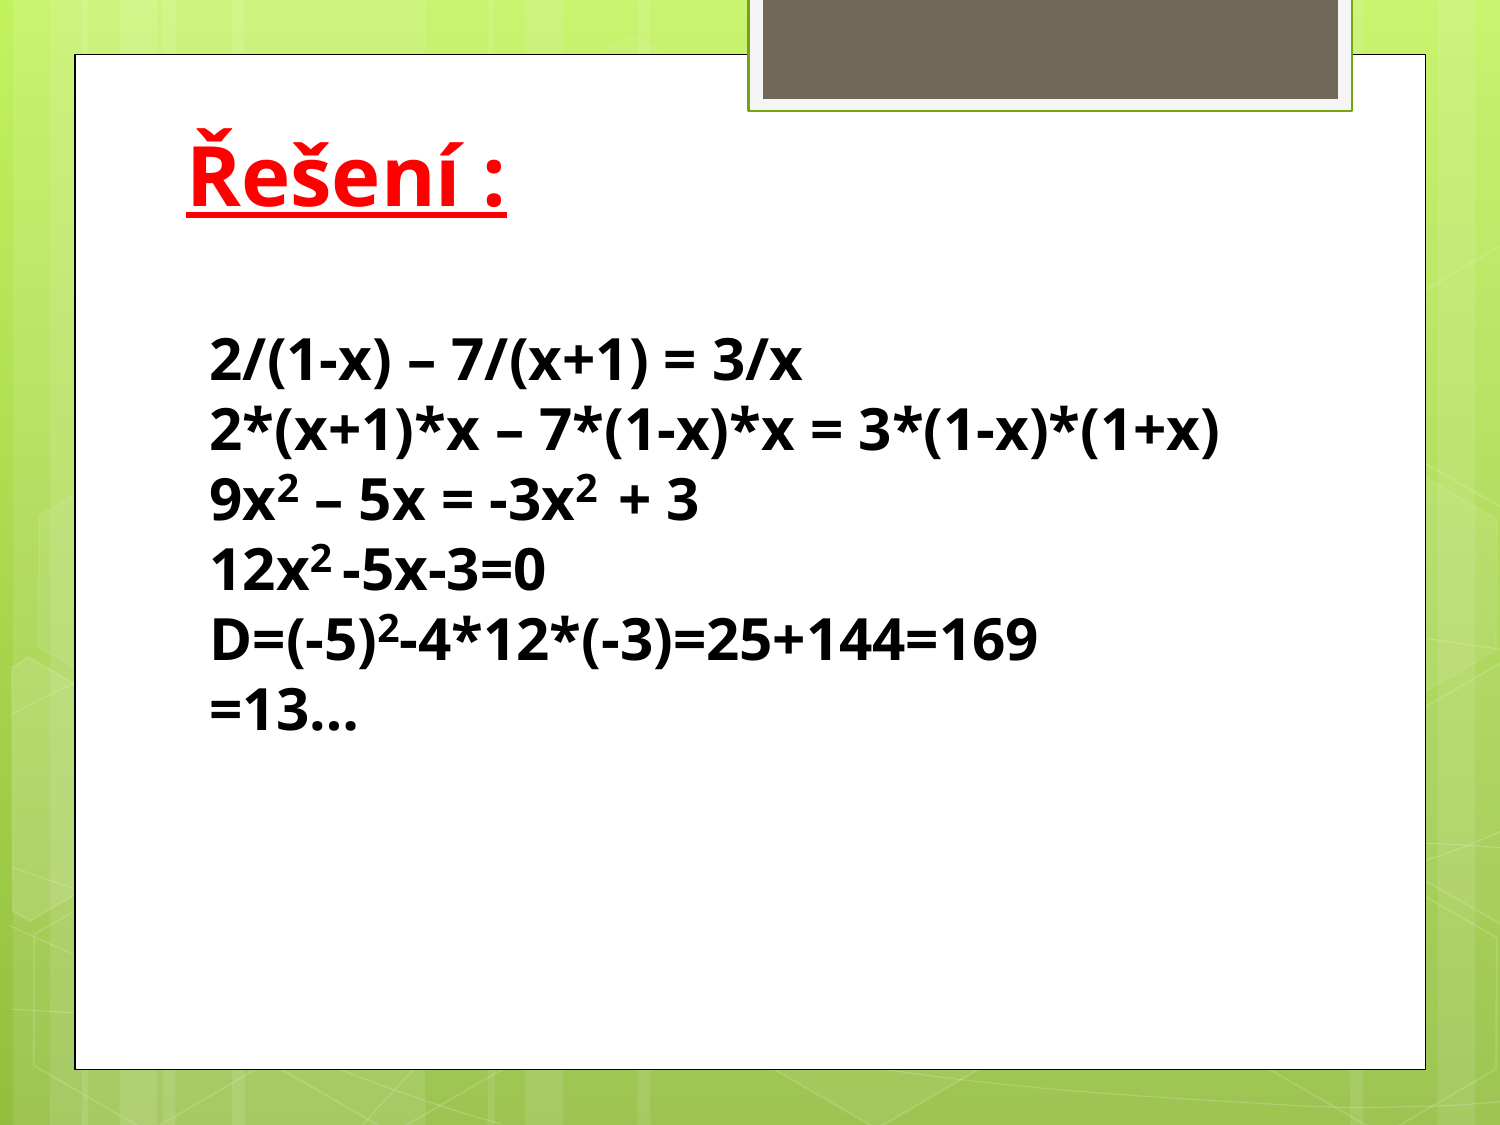

# Řešení :
2/(1-x) – 7/(x+1) = 3/x
2*(x+1)*x – 7*(1-x)*x = 3*(1-x)*(1+x)
9x2 – 5x = -3x2 + 3
12x2 -5x-3=0
D=(-5)2-4*12*(-3)=25+144=169
=13…